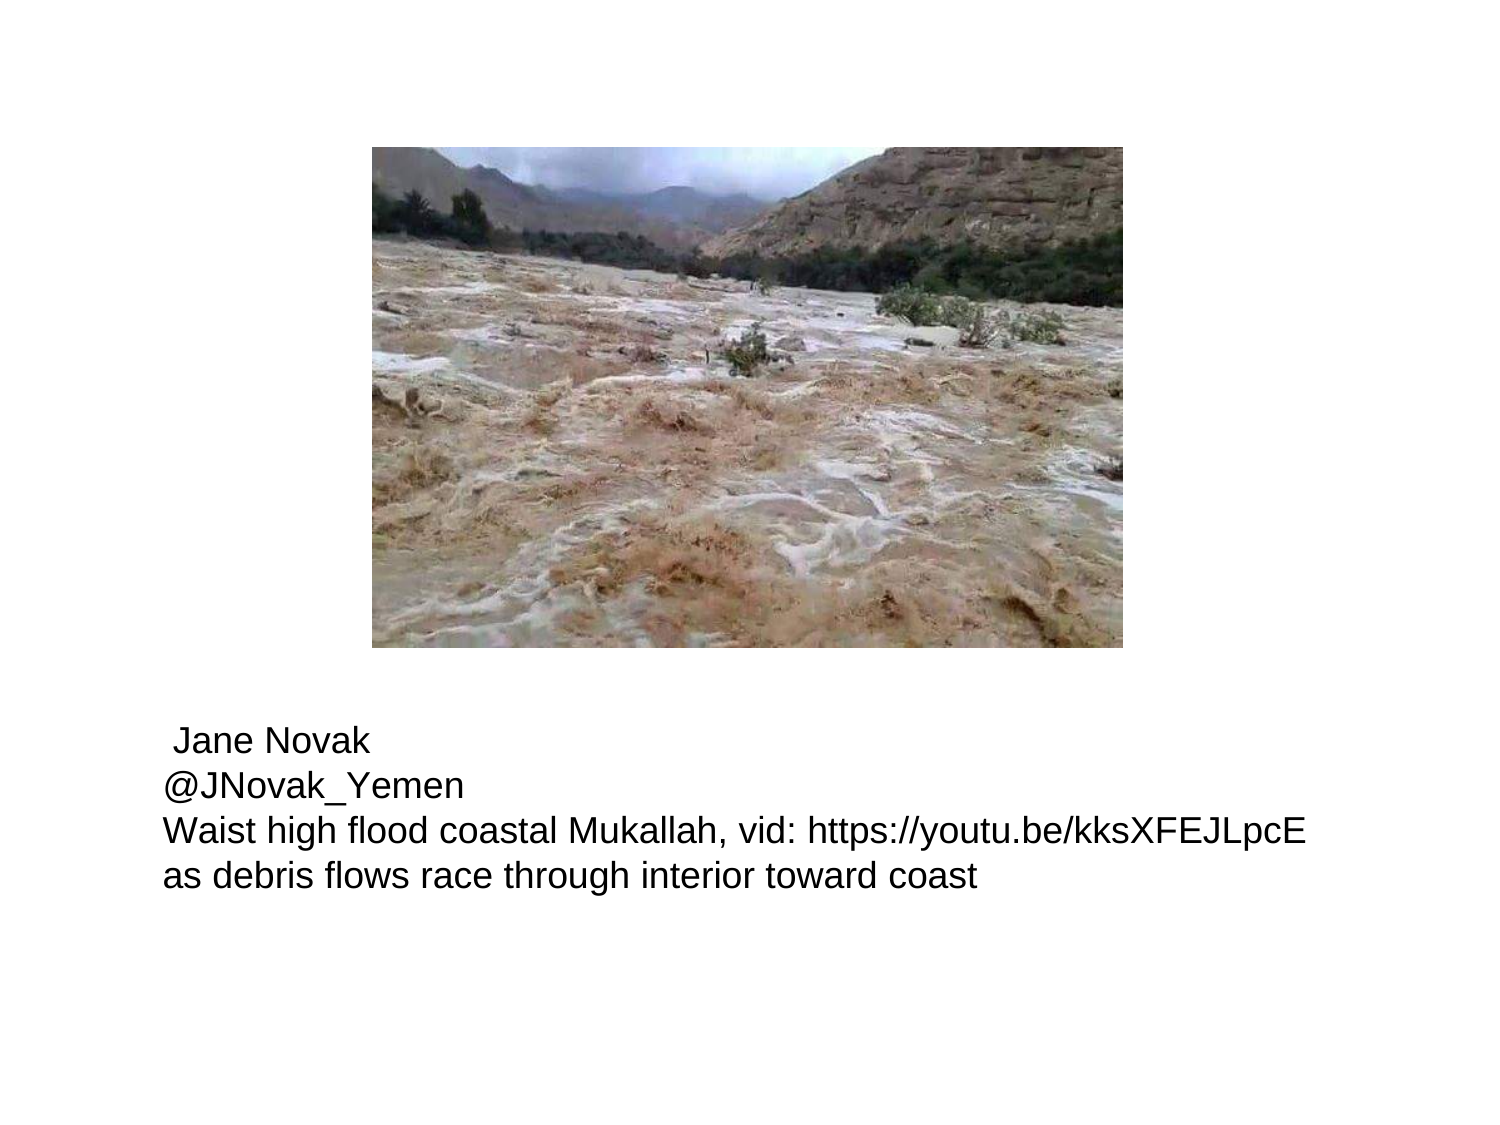

Jane Novak
‏@JNovak_Yemen
Waist high flood coastal Mukallah, vid: https://youtu.be/kksXFEJLpcE
as debris flows race through interior toward coast